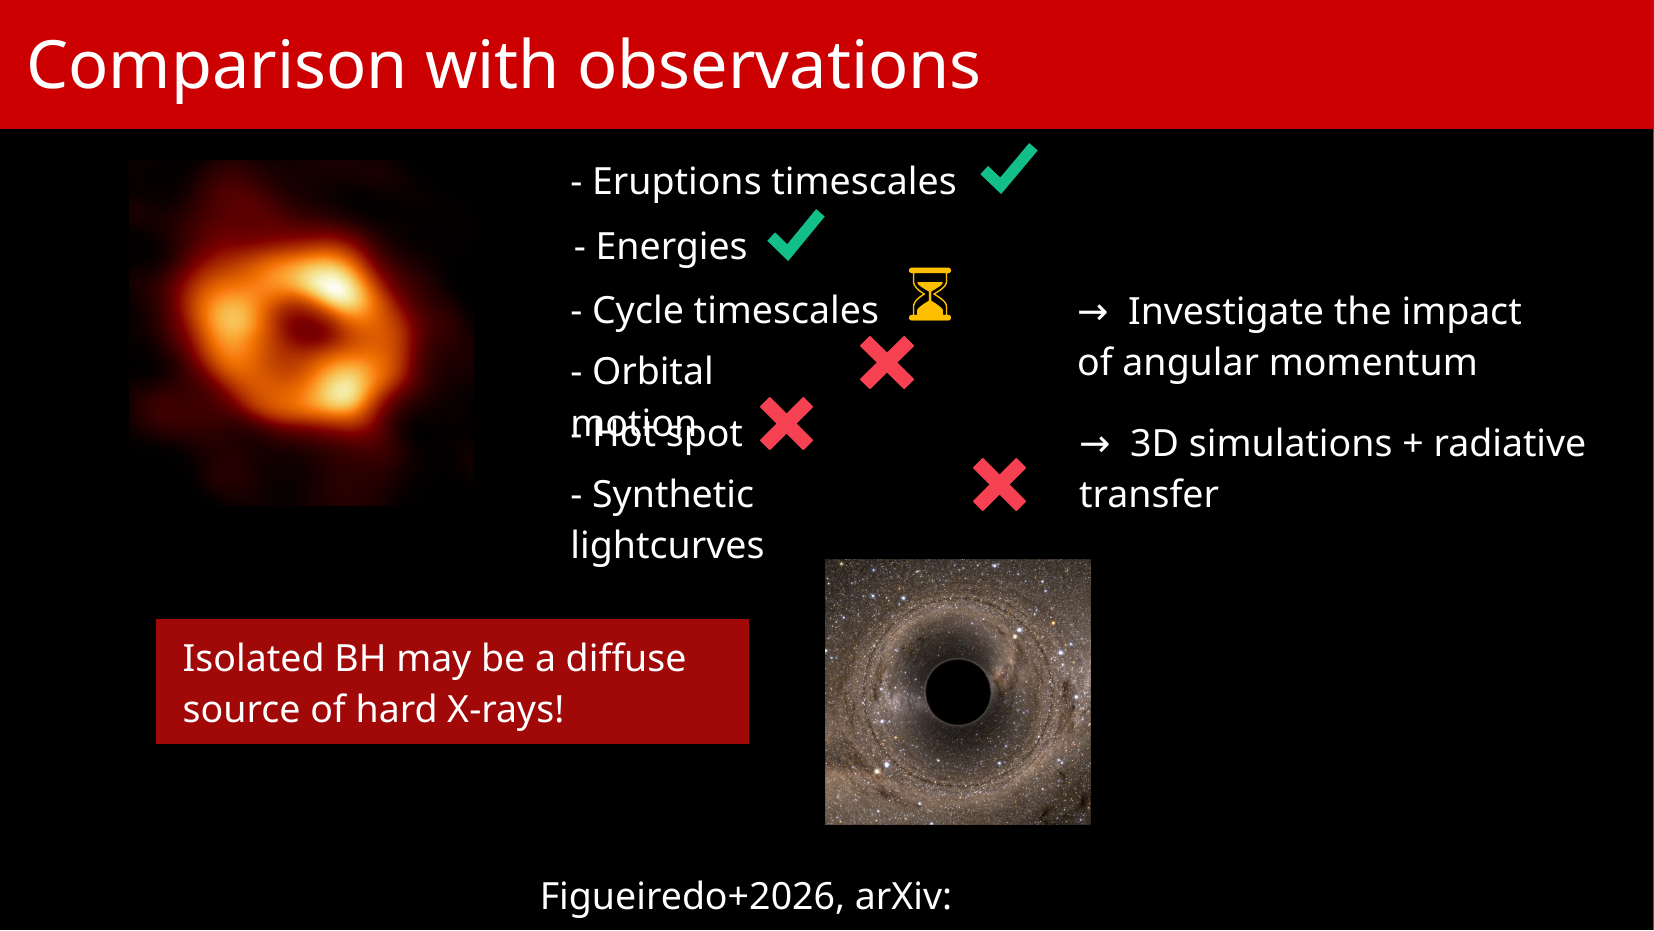

# Comparison with observations
- Eruptions timescales
- Energies
- Cycle timescales
- Orbital motion
→ Investigate the impact of angular momentum
- Hot spot
- Synthetic lightcurves
→ 3D simulations + radiative transfer
Isolated BH may be a diffuse source of hard X-rays!
Figueiredo+2026, arXiv: 2602.04519